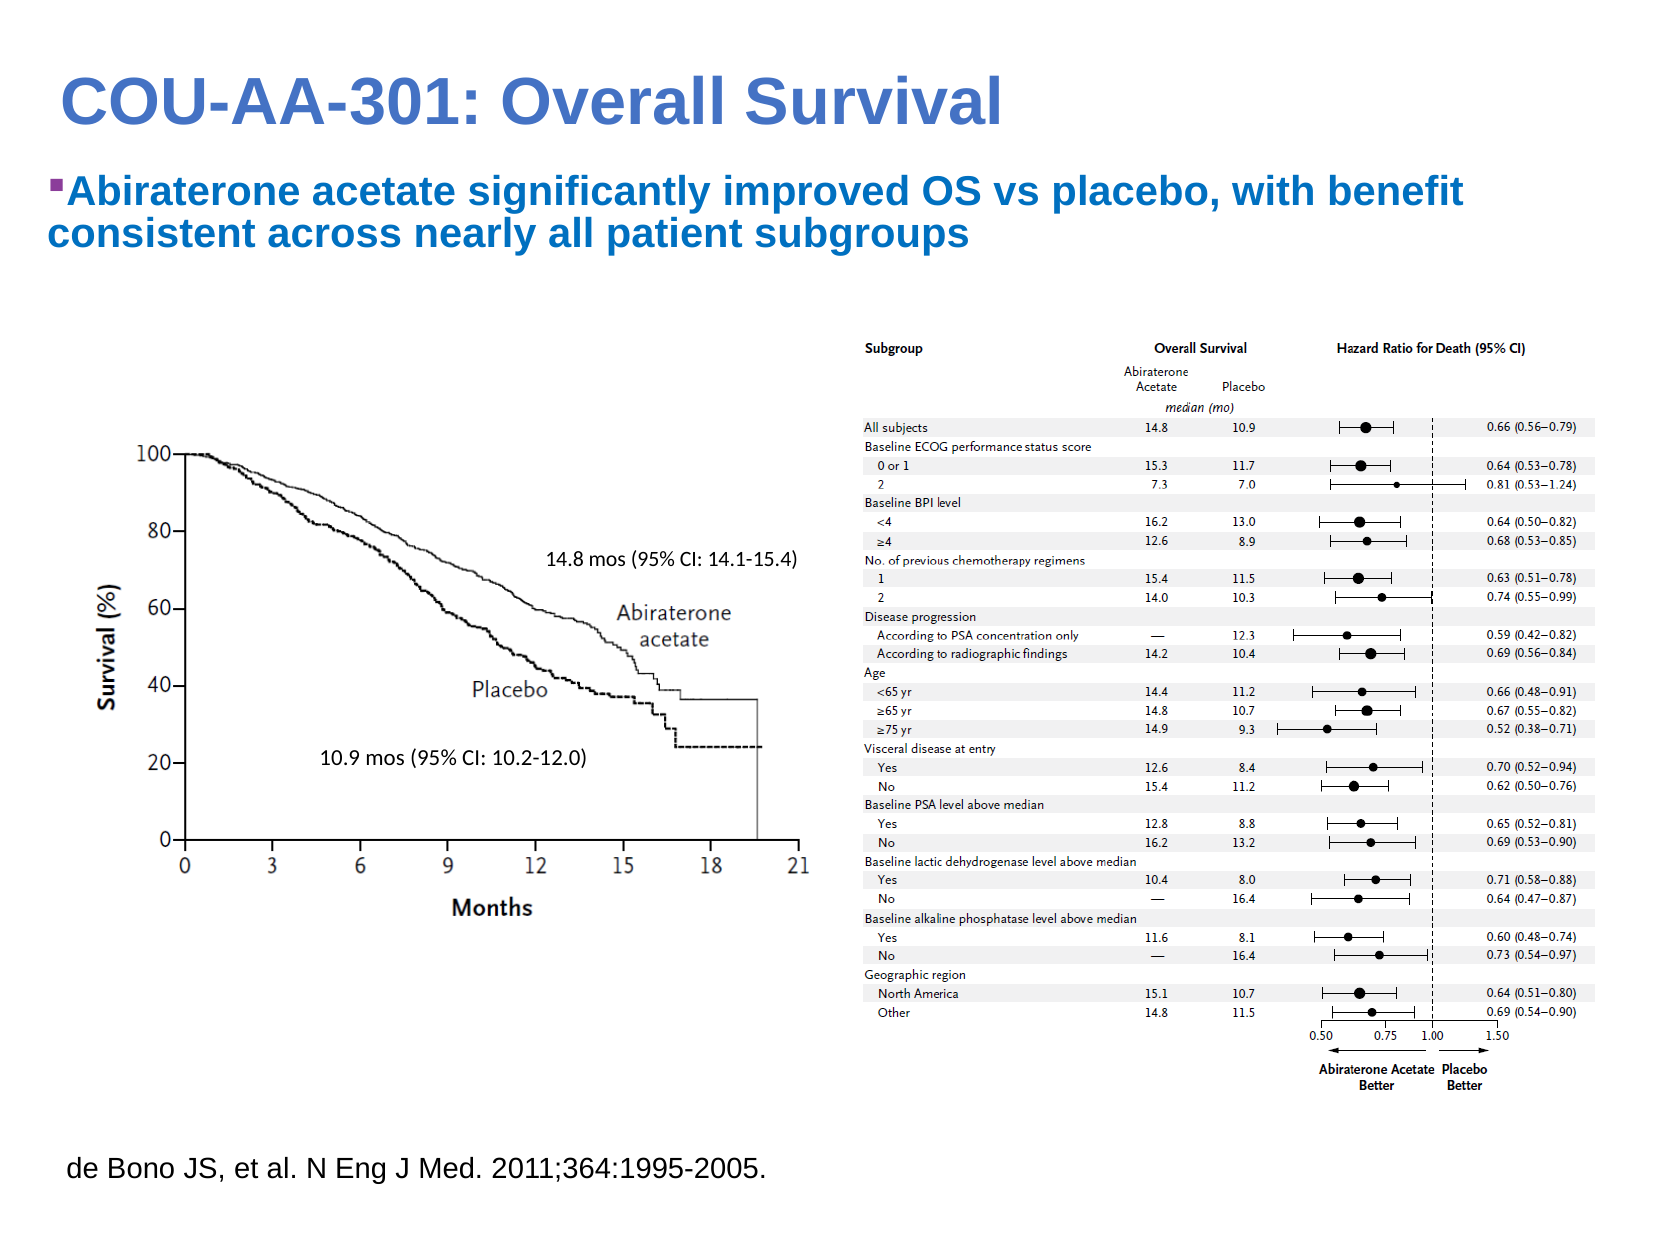

COU-AA-301: Overall Survival
Abiraterone acetate significantly improved OS vs placebo, with benefit consistent across nearly all patient subgroups
14.8 mos (95% CI: 14.1-15.4)
10.9 mos (95% CI: 10.2-12.0)
de Bono JS, et al. N Eng J Med. 2011;364:1995-2005.